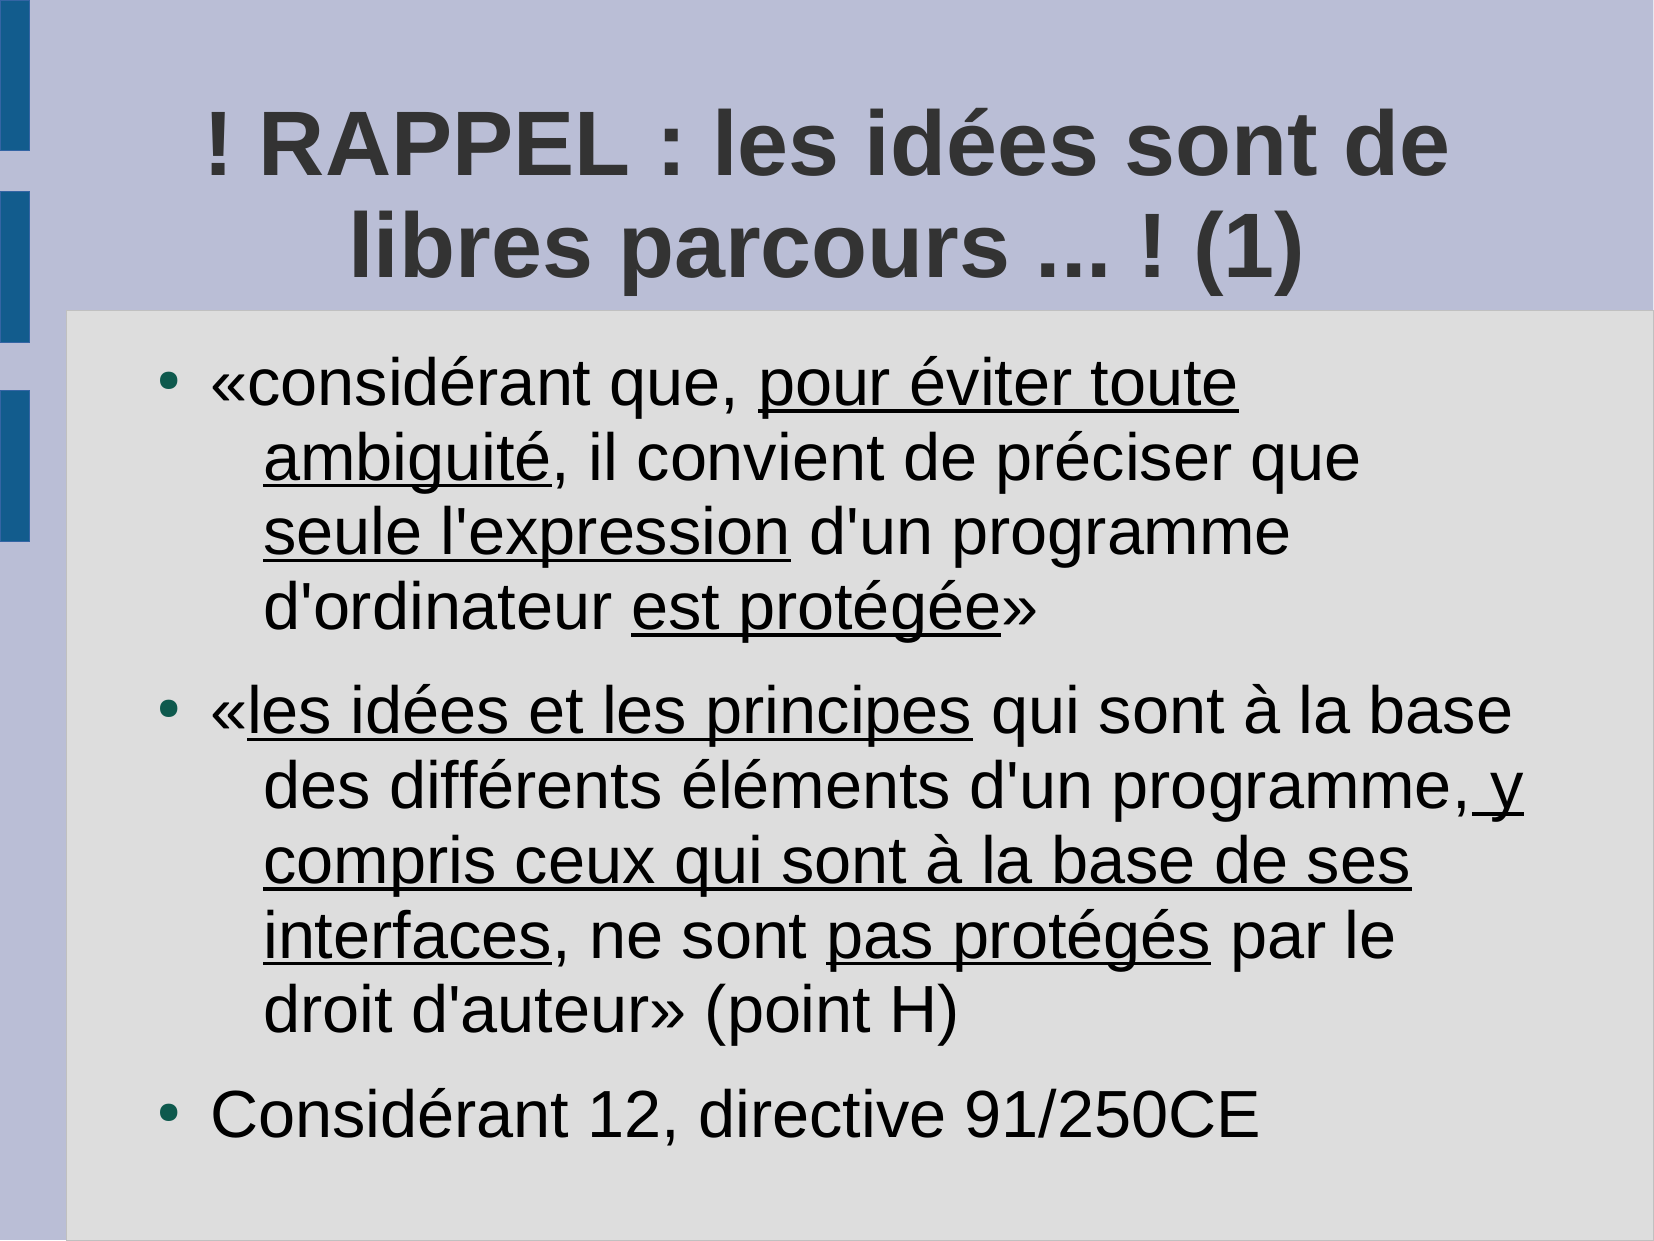

# ! RAPPEL : les idées sont de libres parcours ... ! (1)
«considérant que, pour éviter toute ambiguité, il convient de préciser que seule l'expression d'un programme d'ordinateur est protégée»
«les idées et les principes qui sont à la base des différents éléments d'un programme, y compris ceux qui sont à la base de ses interfaces, ne sont pas protégés par le droit d'auteur» (point H)
Considérant 12, directive 91/250CE